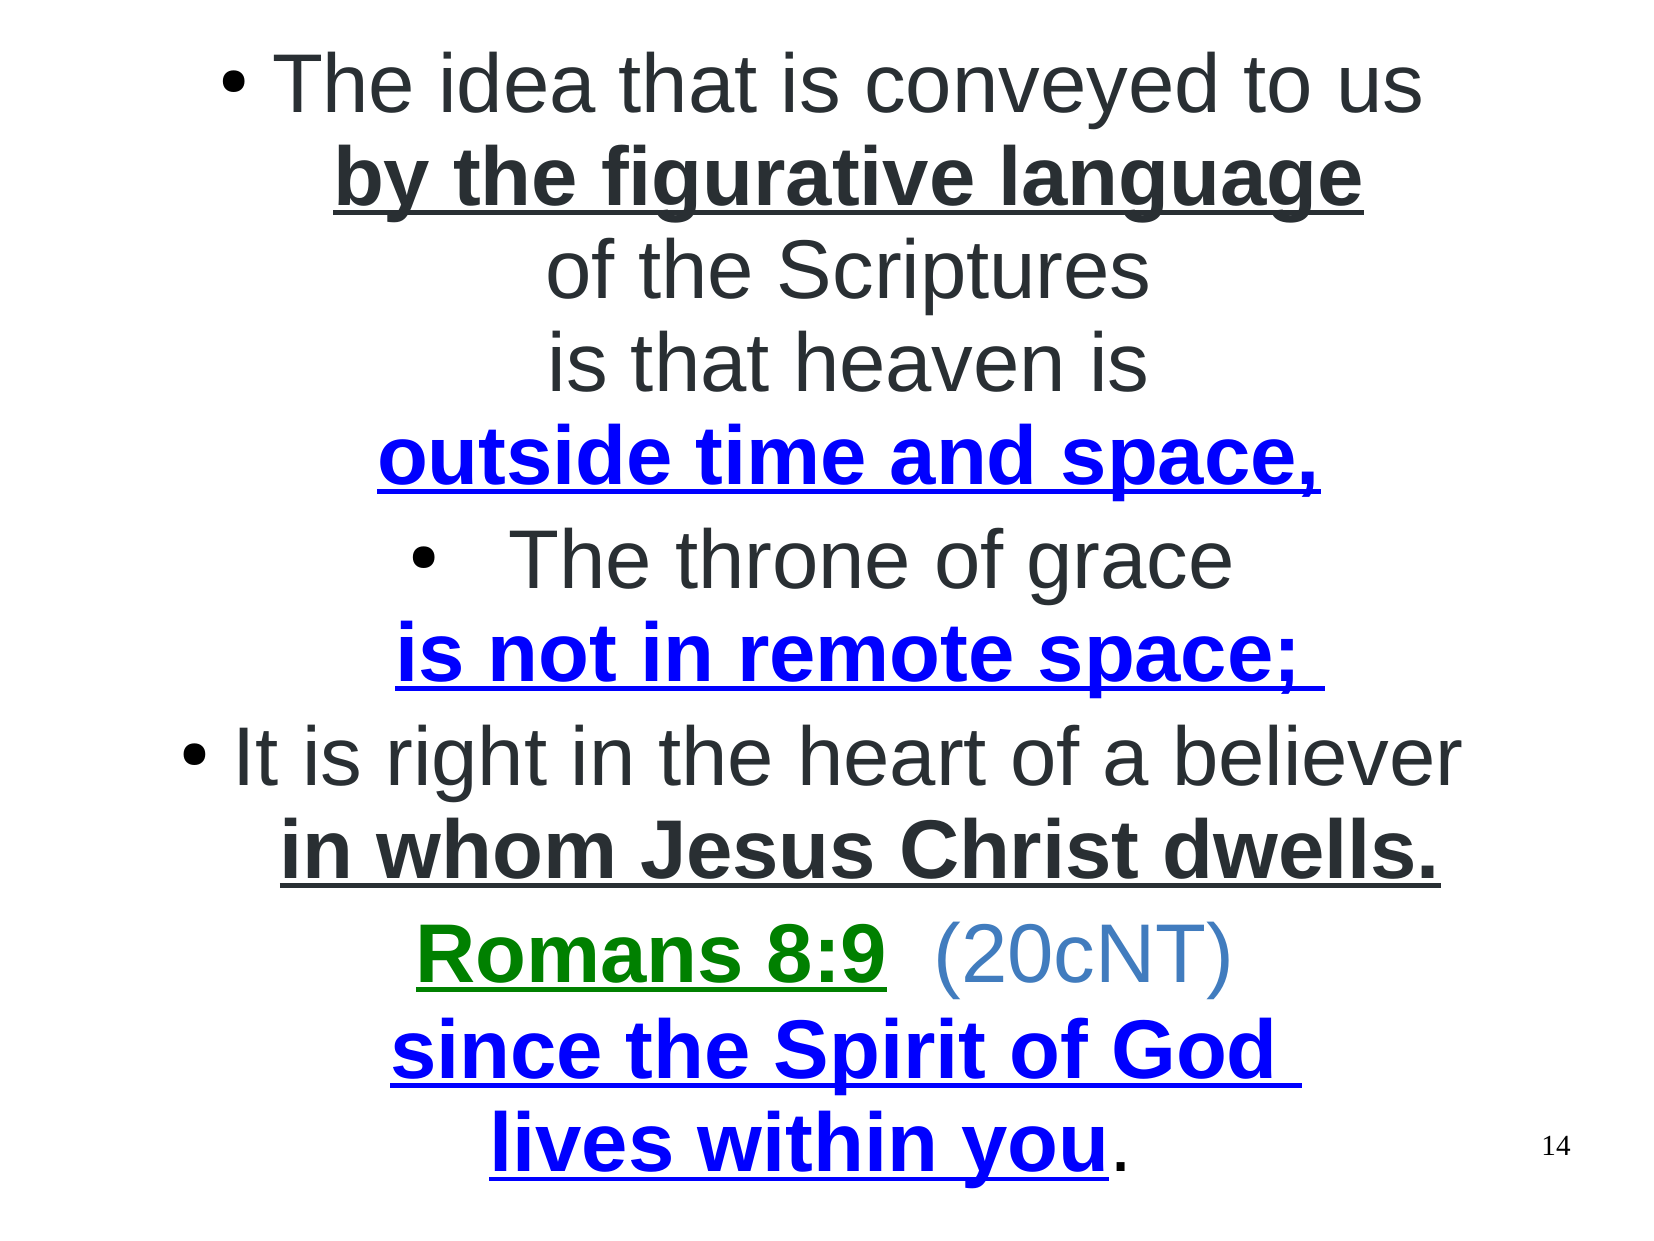

# The idea that is conveyed to us by the figurative language of the Scriptures is that heaven is outside time and space,
 The throne of grace
is not in remote space;
It is right in the heart of a believer
in whom Jesus Christ dwells.
Romans 8:9 (20cNT)
 since the Spirit of God
lives within you.
14